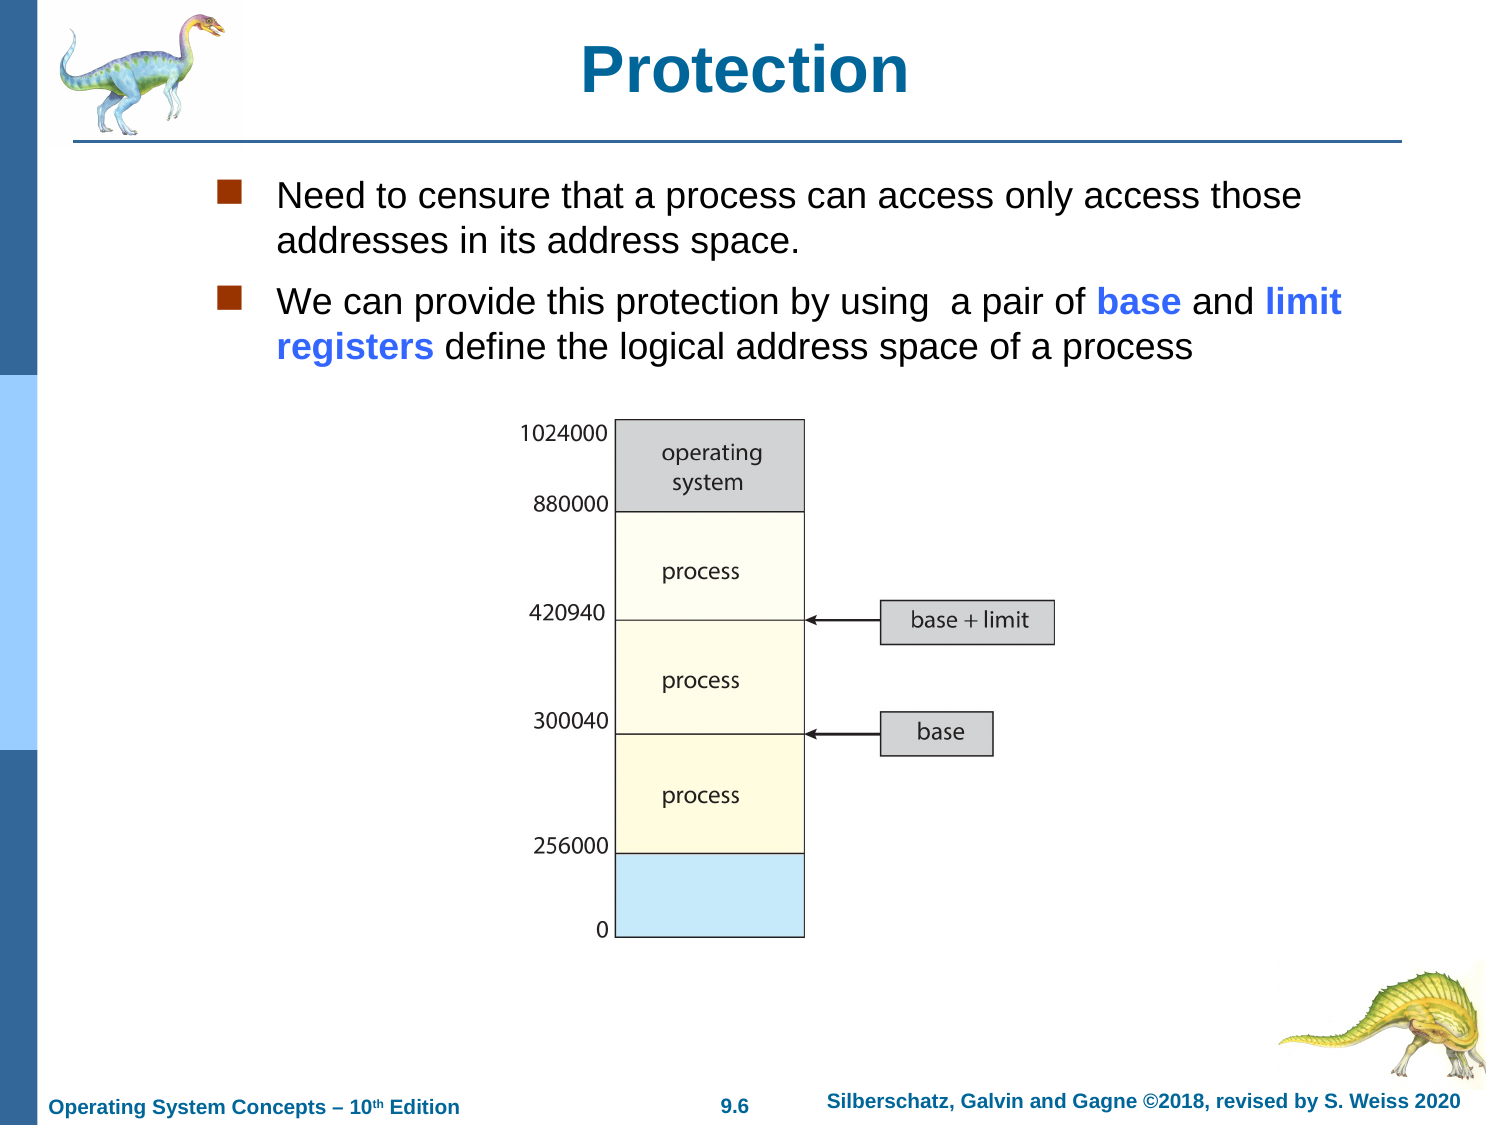

# Protection
Need to censure that a process can access only access those addresses in its address space.
We can provide this protection by using a pair of base and limit registers define the logical address space of a process